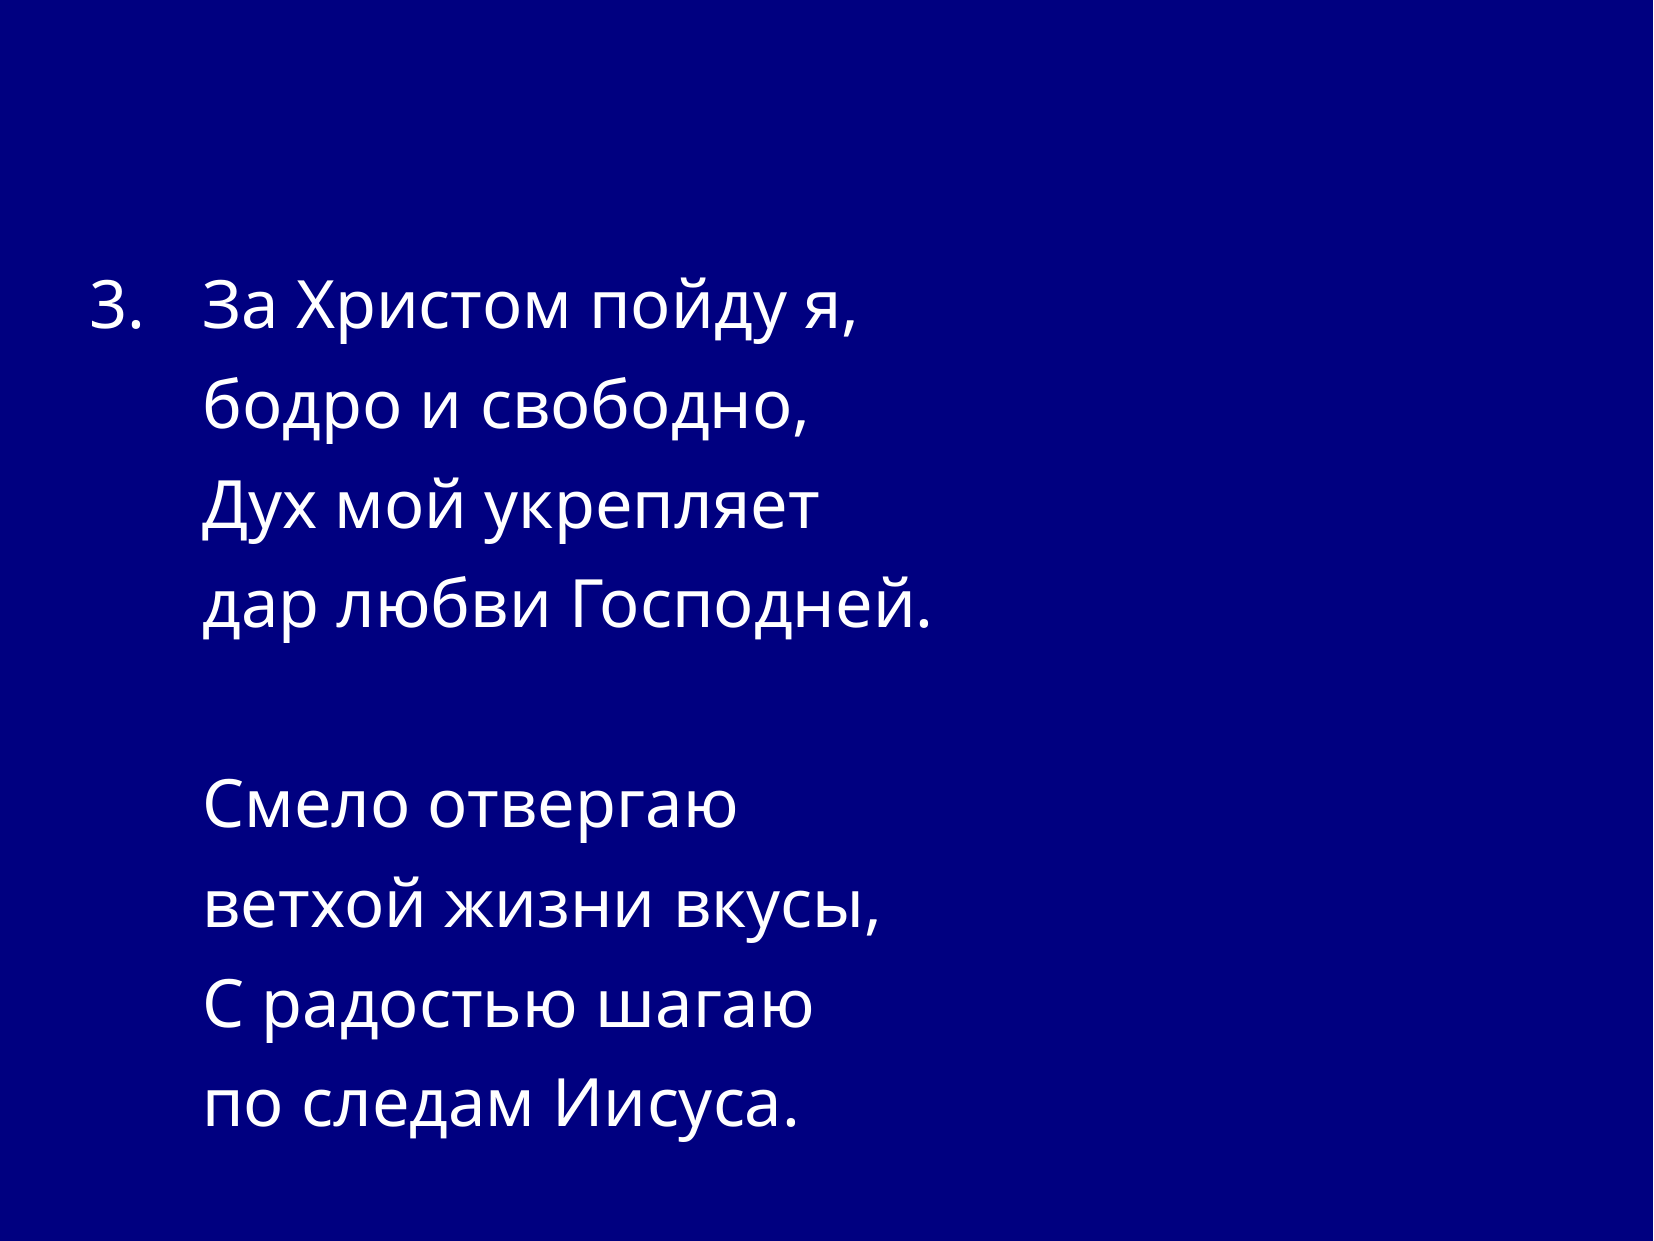

3.	За Христом пойду я,
	бодро и свободно,
	Дух мой укрепляет
	дар любви Господней.
	Смело отвергаю
	ветхой жизни вкусы,
	С радостью шагаю
	по следам Иисуса.